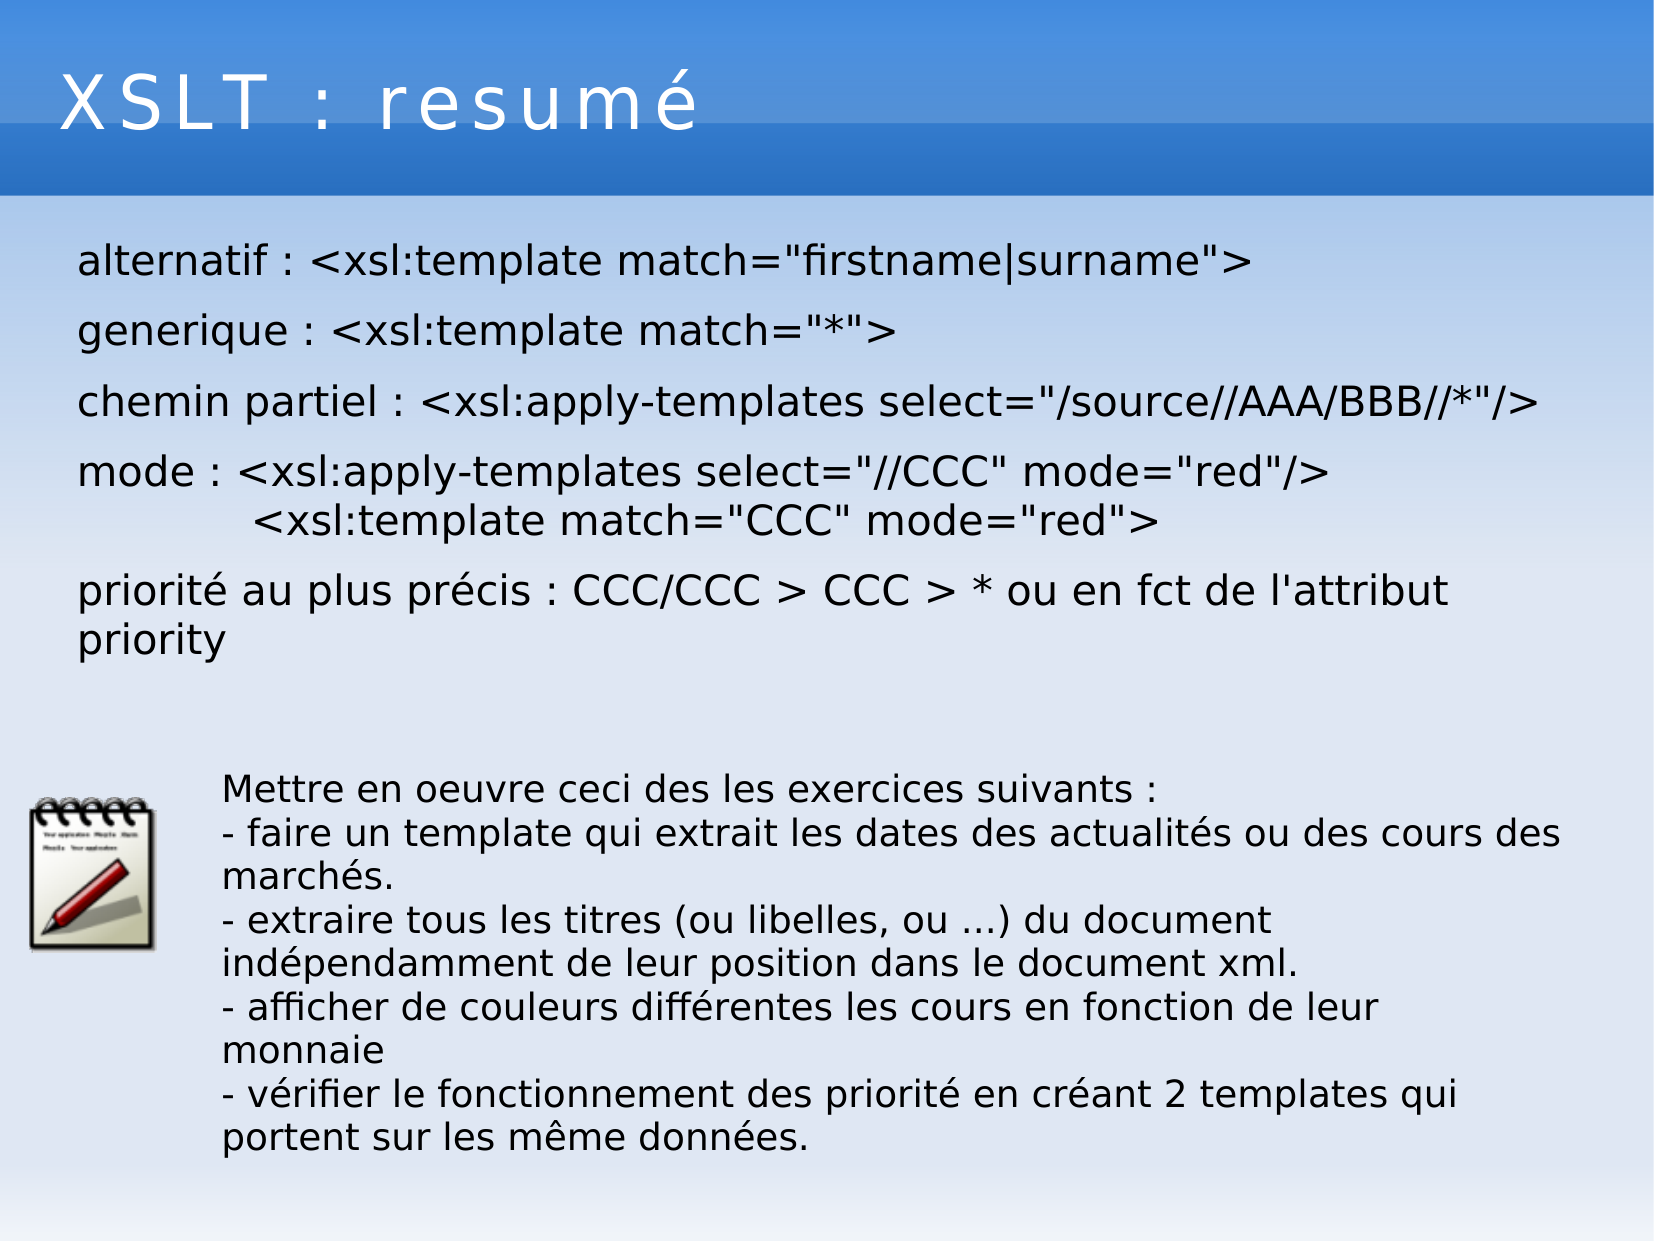

# XSLT : resumé
alternatif : <xsl:template match="firstname|surname">
generique : <xsl:template match="*">
chemin partiel : <xsl:apply-templates select="/source//AAA/BBB//*"/>
mode : <xsl:apply-templates select="//CCC" mode="red"/>
		 <xsl:template match="CCC" mode="red">
priorité au plus précis : CCC/CCC > CCC > * ou en fct de l'attribut priority
Mettre en oeuvre ceci des les exercices suivants :
- faire un template qui extrait les dates des actualités ou des cours des
marchés.
- extraire tous les titres (ou libelles, ou ...) du document
indépendamment de leur position dans le document xml.
- afficher de couleurs différentes les cours en fonction de leur
monnaie
- vérifier le fonctionnement des priorité en créant 2 templates qui
portent sur les même données.